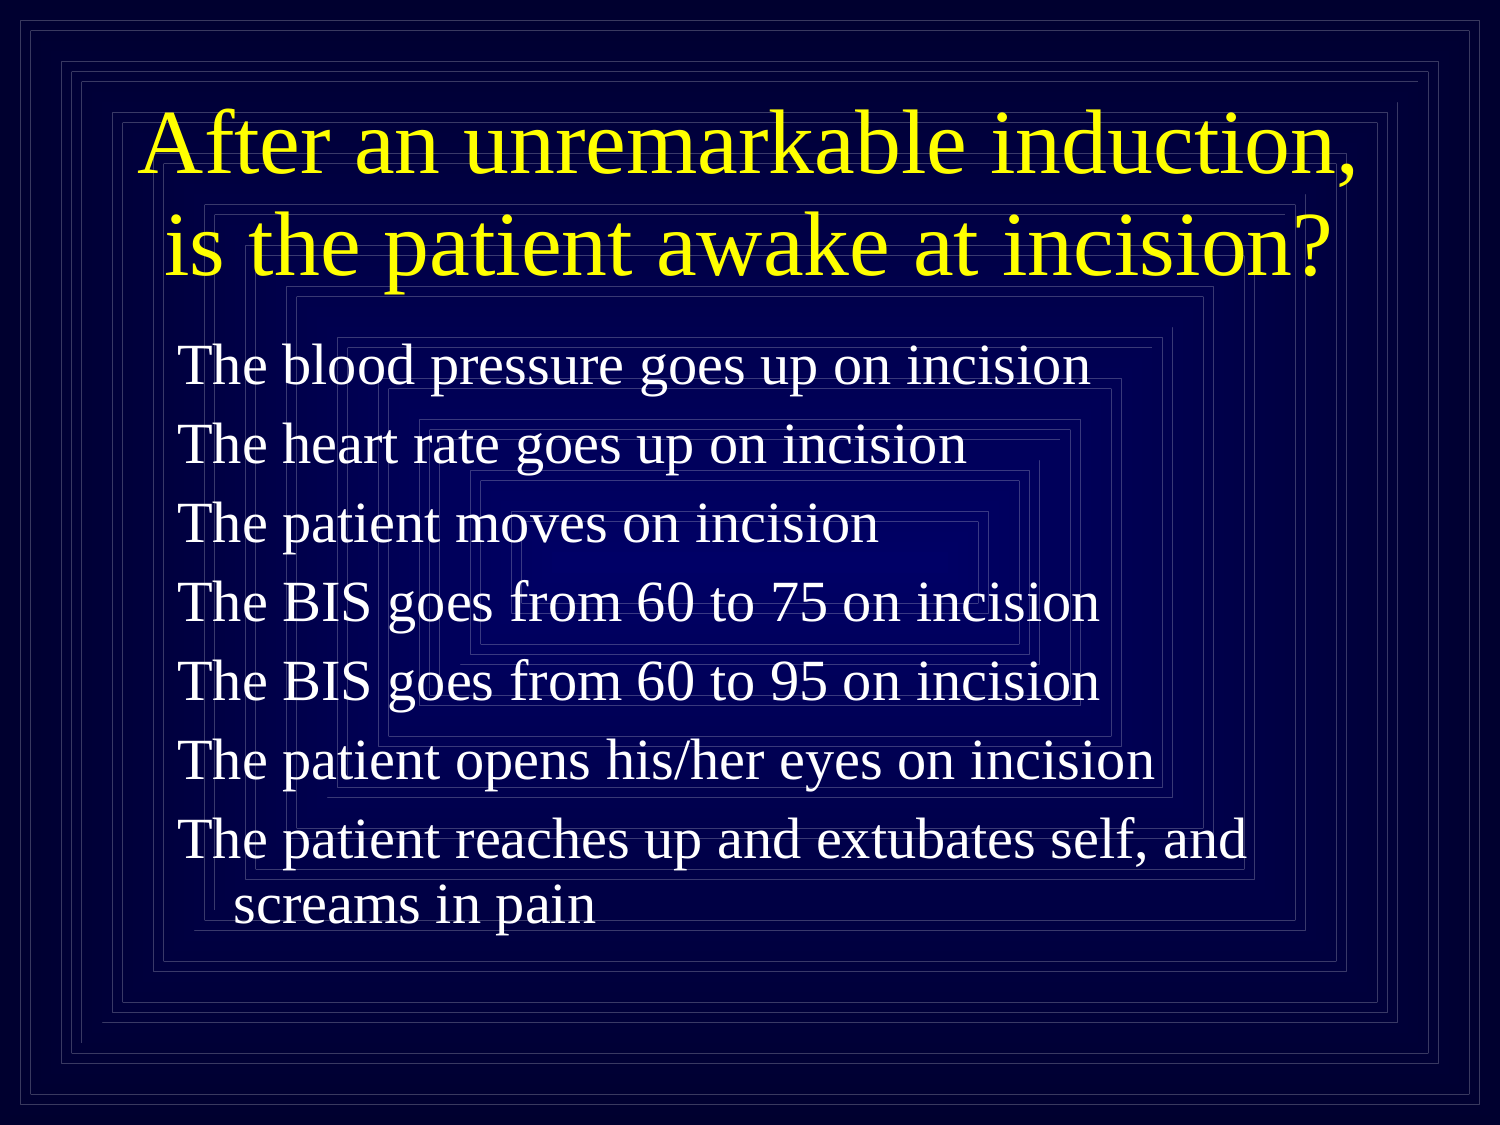

# After an unremarkable induction, is the patient awake at incision?
The blood pressure goes up on incision
The heart rate goes up on incision
The patient moves on incision
The BIS goes from 60 to 75 on incision
The BIS goes from 60 to 95 on incision
The patient opens his/her eyes on incision
The patient reaches up and extubates self, and screams in pain